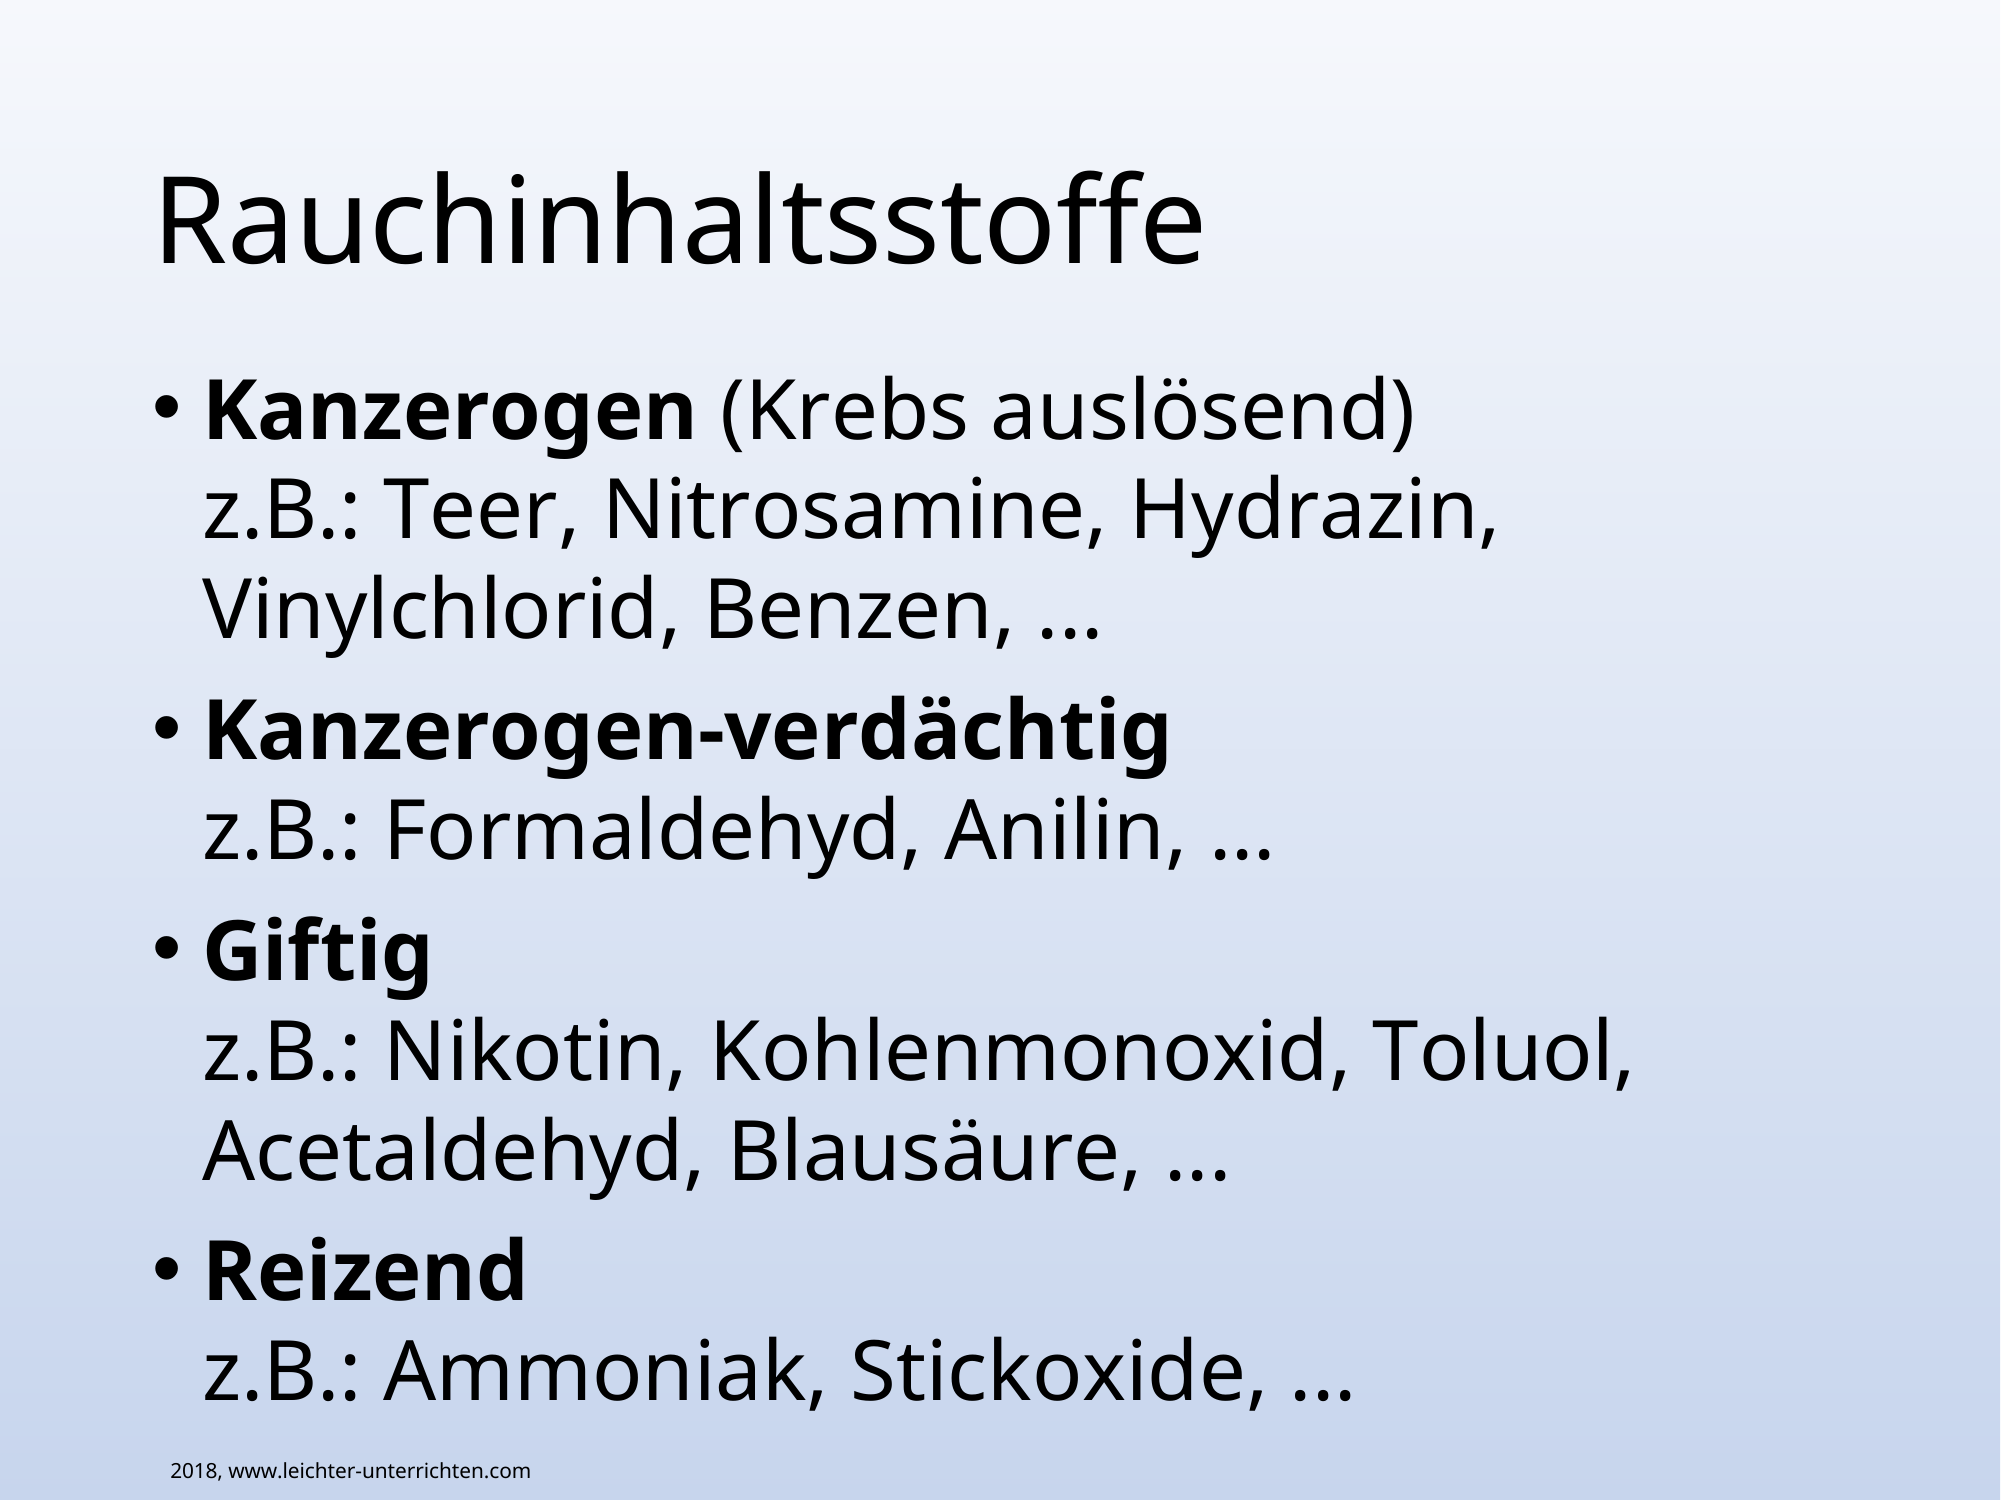

# Rauchinhaltsstoffe
Kanzerogen (Krebs auslösend)
z.B.: Teer, Nitrosamine, Hydrazin, Vinylchlorid, Benzen, ...
Kanzerogen-verdächtig
z.B.: Formaldehyd, Anilin, ...
Giftig
z.B.: Nikotin, Kohlenmonoxid, Toluol, Acetaldehyd, Blausäure, ...
Reizend
z.B.: Ammoniak, Stickoxide, ...